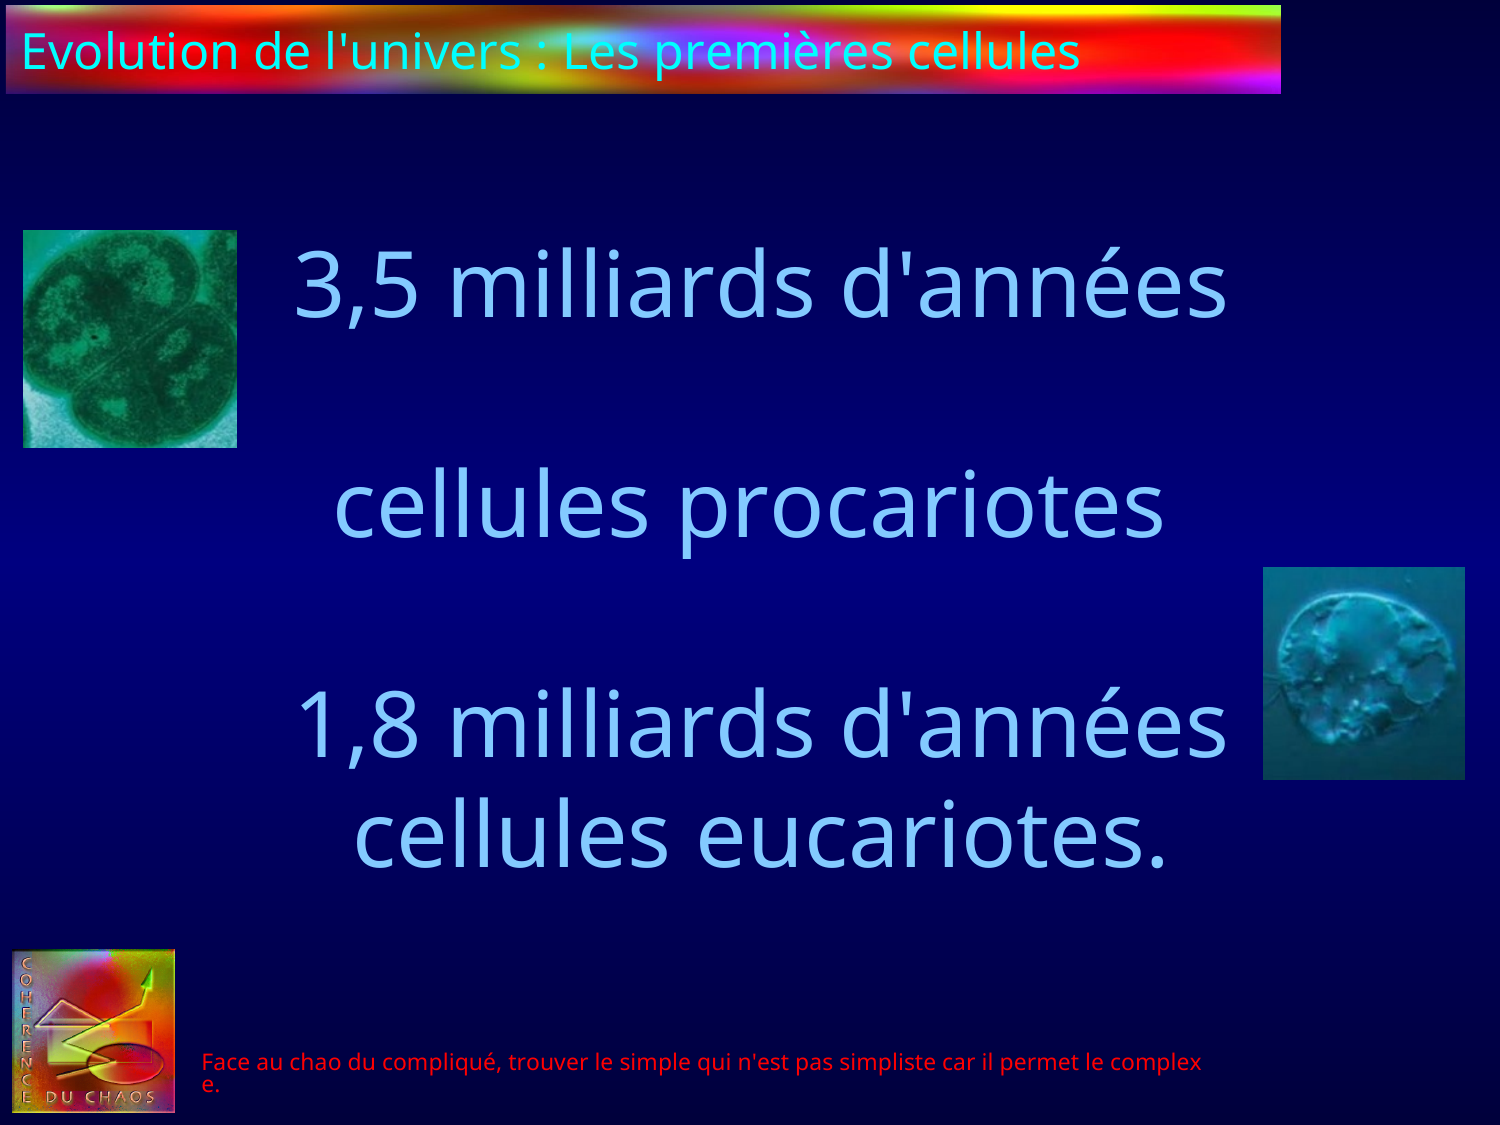

#
Evolution de l'univers : Les premières cellules
3,5 milliards d'années
cellules procariotes
1,8 milliards d'années
cellules eucariotes.
Face au chao du compliqué, trouver le simple qui n'est pas simpliste car il permet le complexe.